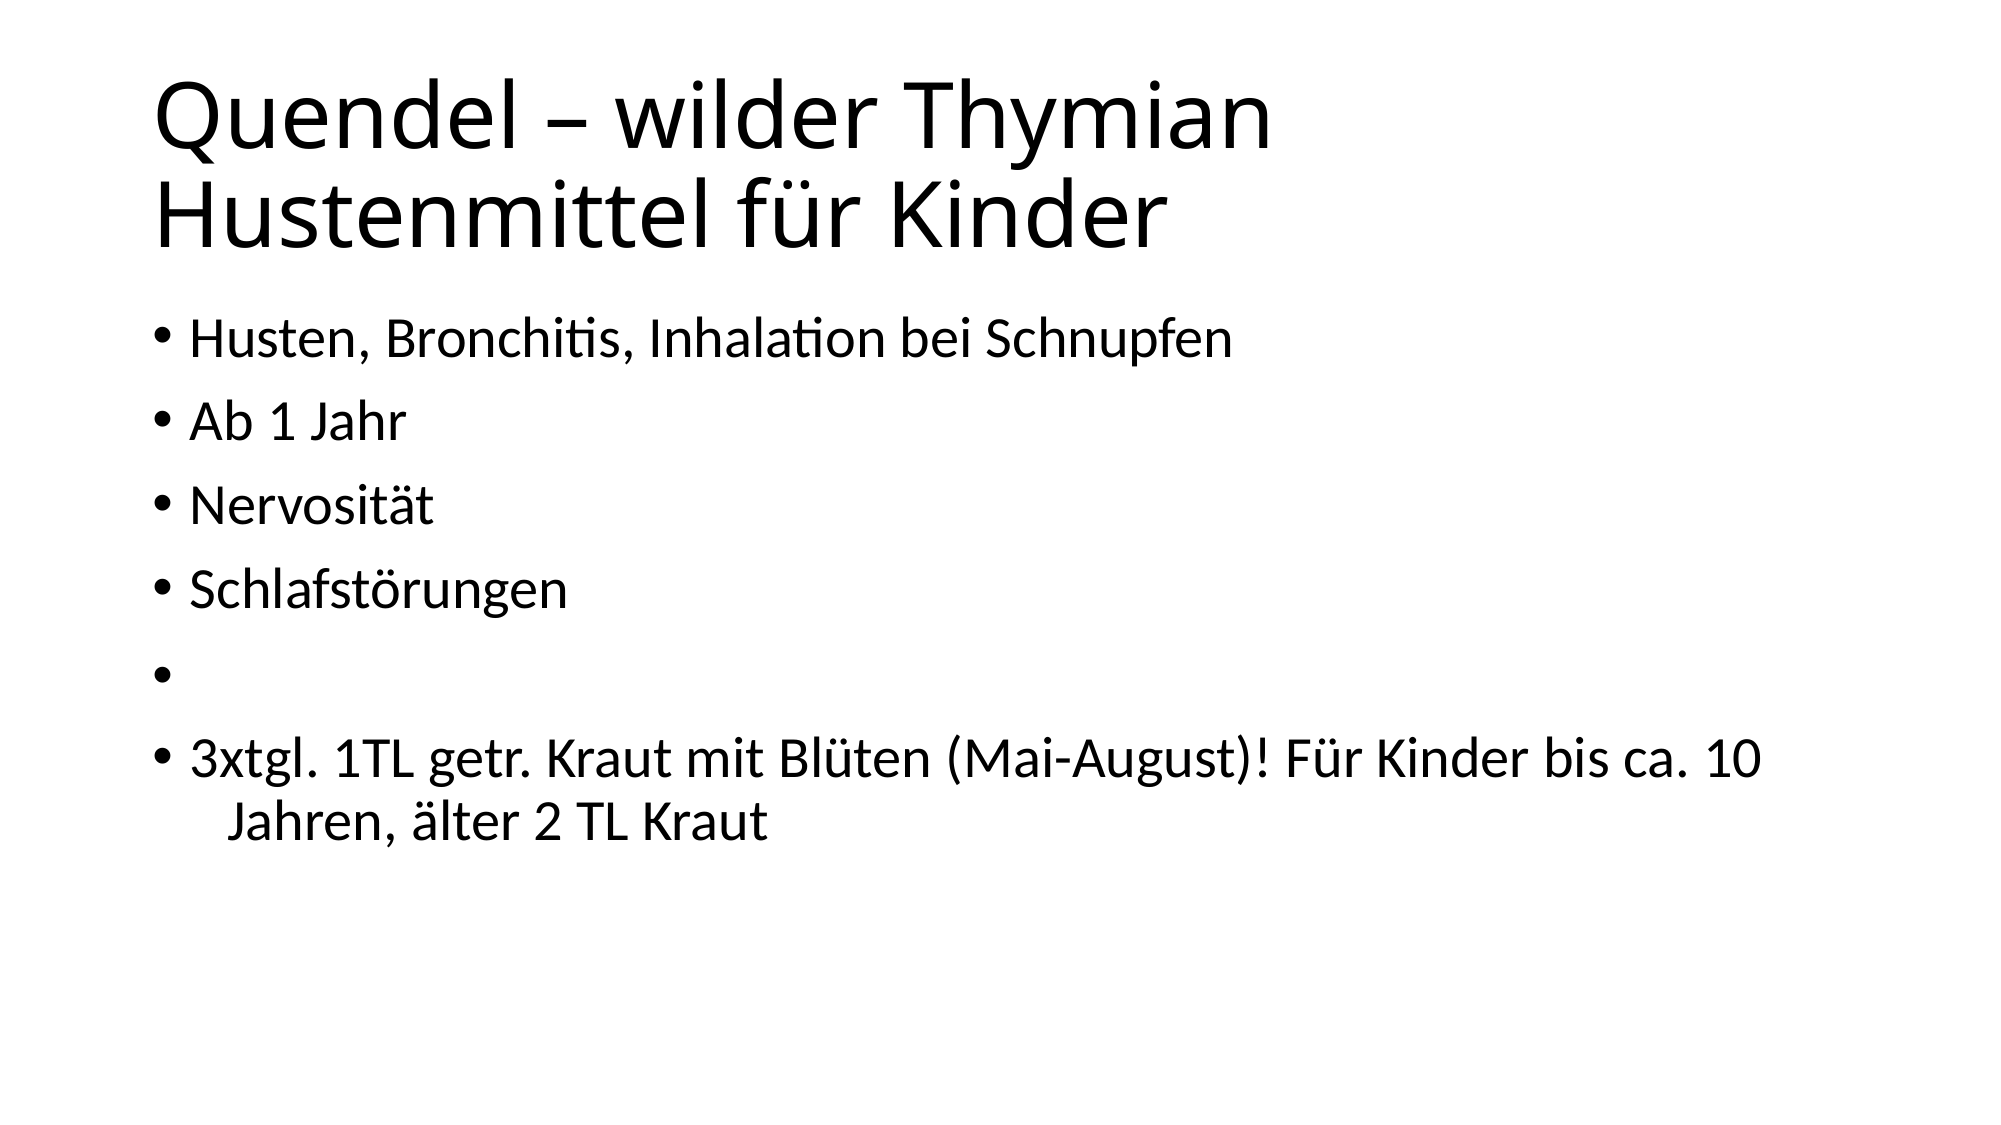

# Quendel – wilder Thymian Hustenmittel für Kinder
Husten, Bronchitis, Inhalation bei Schnupfen
Ab 1 Jahr
Nervosität
Schlafstörungen
3xtgl. 1TL getr. Kraut mit Blüten (Mai-August)! Für Kinder bis ca. 10 Jahren, älter 2 TL Kraut